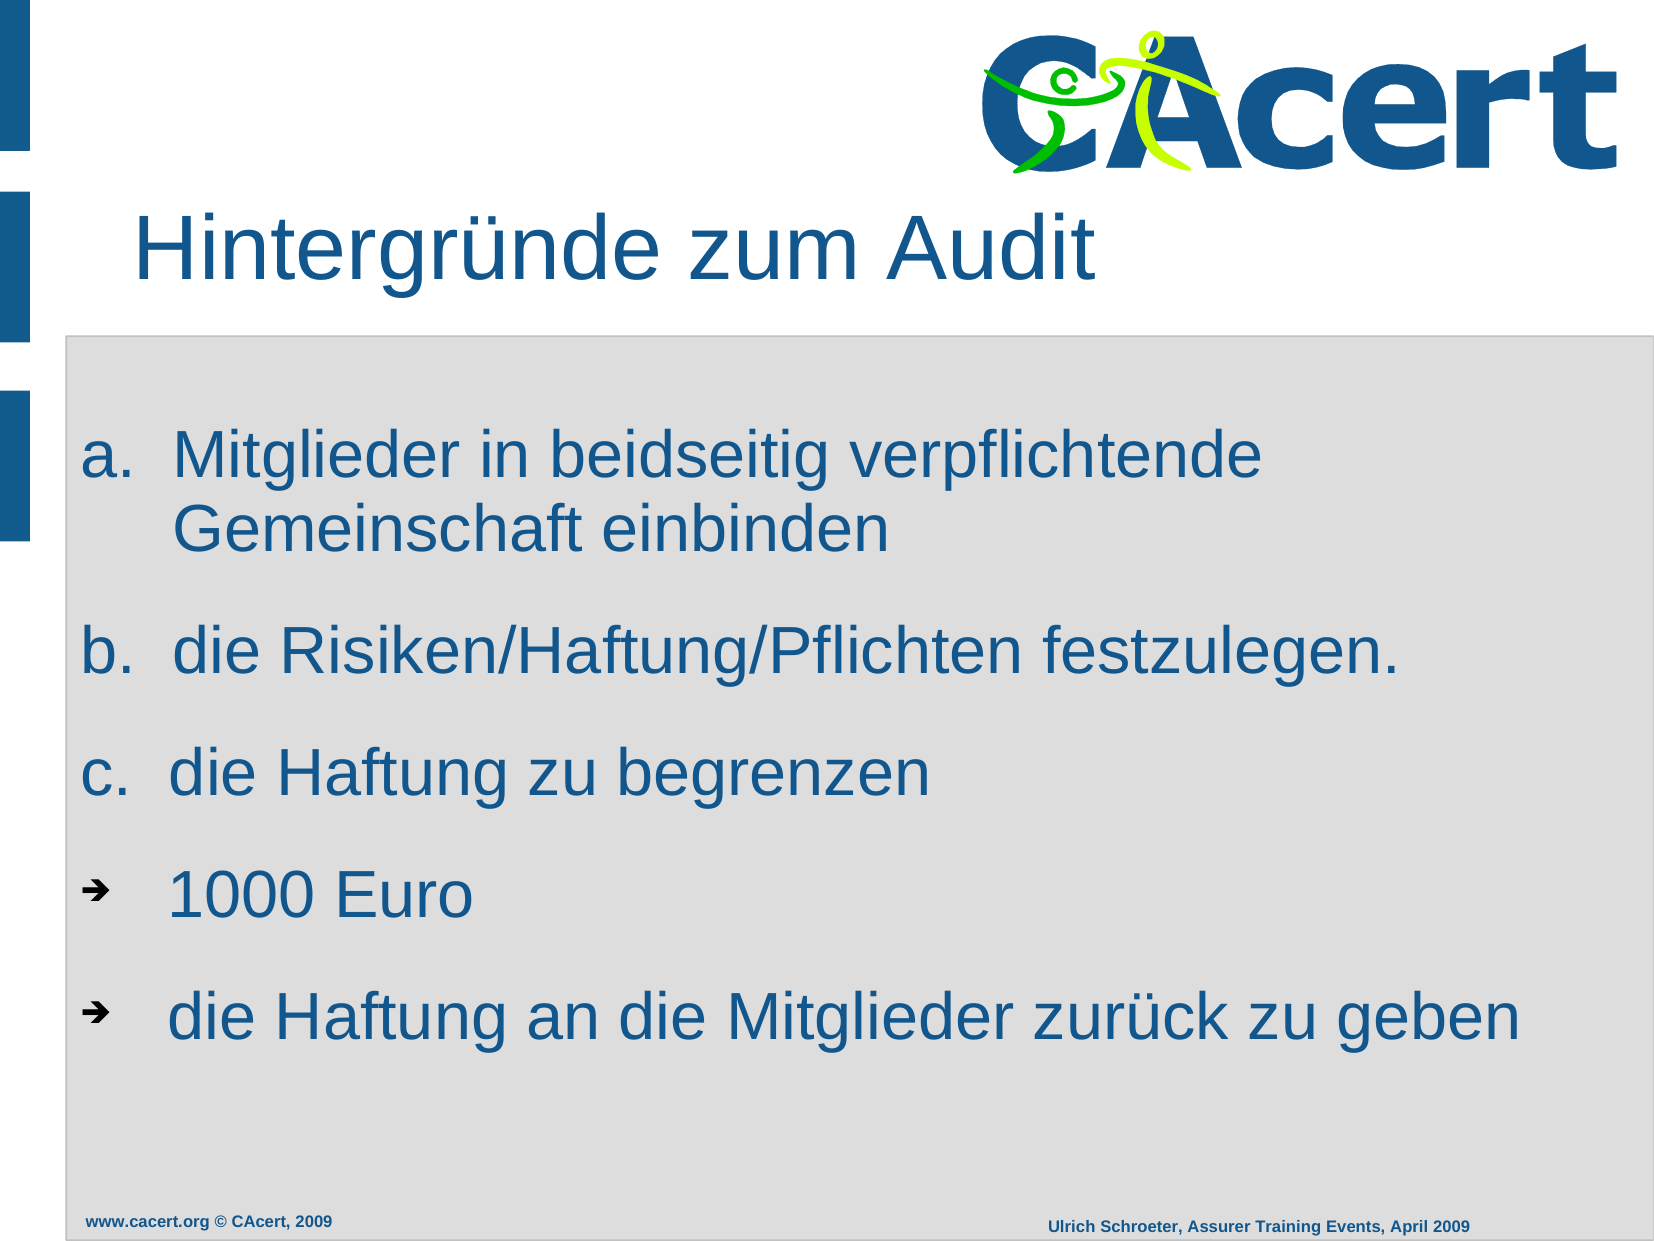

Hintergründe zum Audit
a. Mitglieder in beidseitig verpflichtende
 Gemeinschaft einbinden
b. die Risiken/Haftung/Pflichten festzulegen.
c. die Haftung zu begrenzen
 1000 Euro
 die Haftung an die Mitglieder zurück zu geben